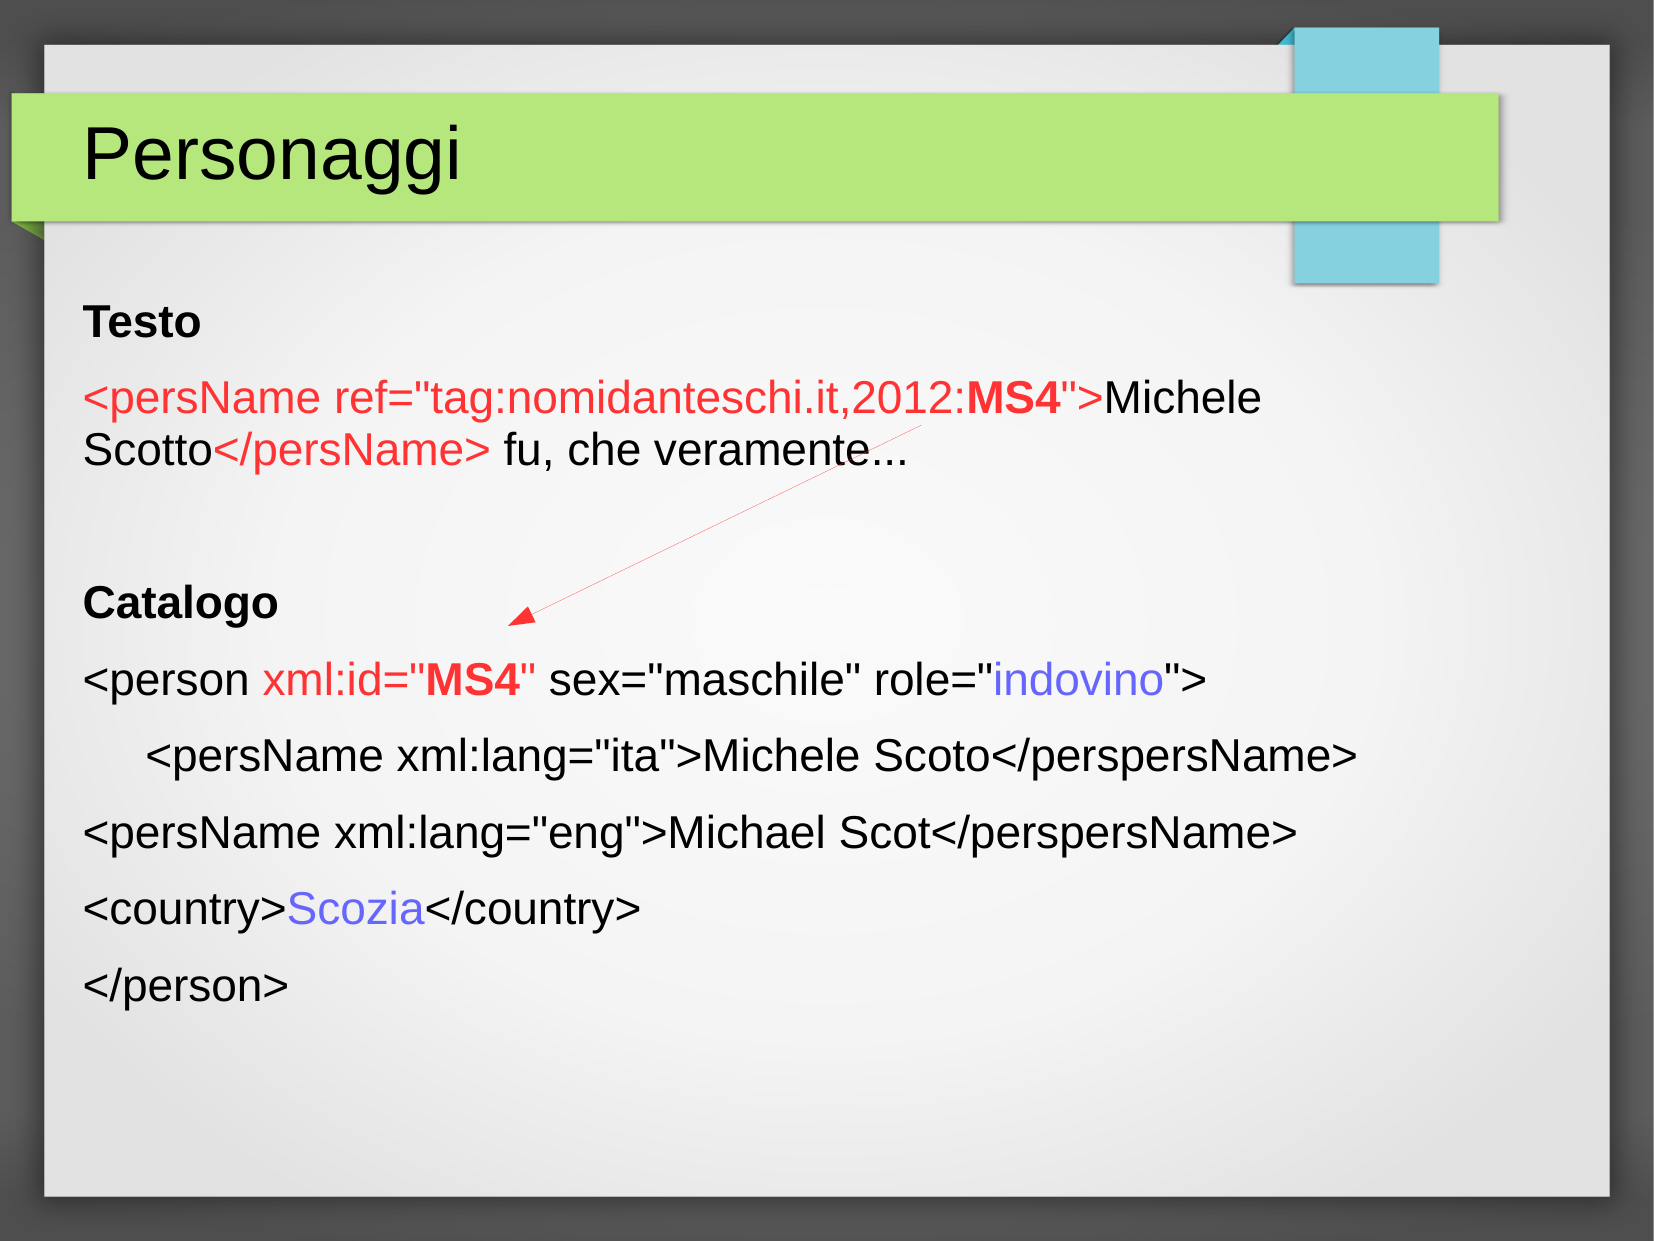

# Personaggi
Testo
<persName ref="tag:nomidanteschi.it,2012:MS4">Michele Scotto</persName> fu, che veramente...
Catalogo
<person xml:id="MS4" sex="maschile" role="indovino">
 	<persName xml:lang="ita">Michele Scoto</perspersName>
<persName xml:lang="eng">Michael Scot</perspersName>
<country>Scozia</country>
</person>